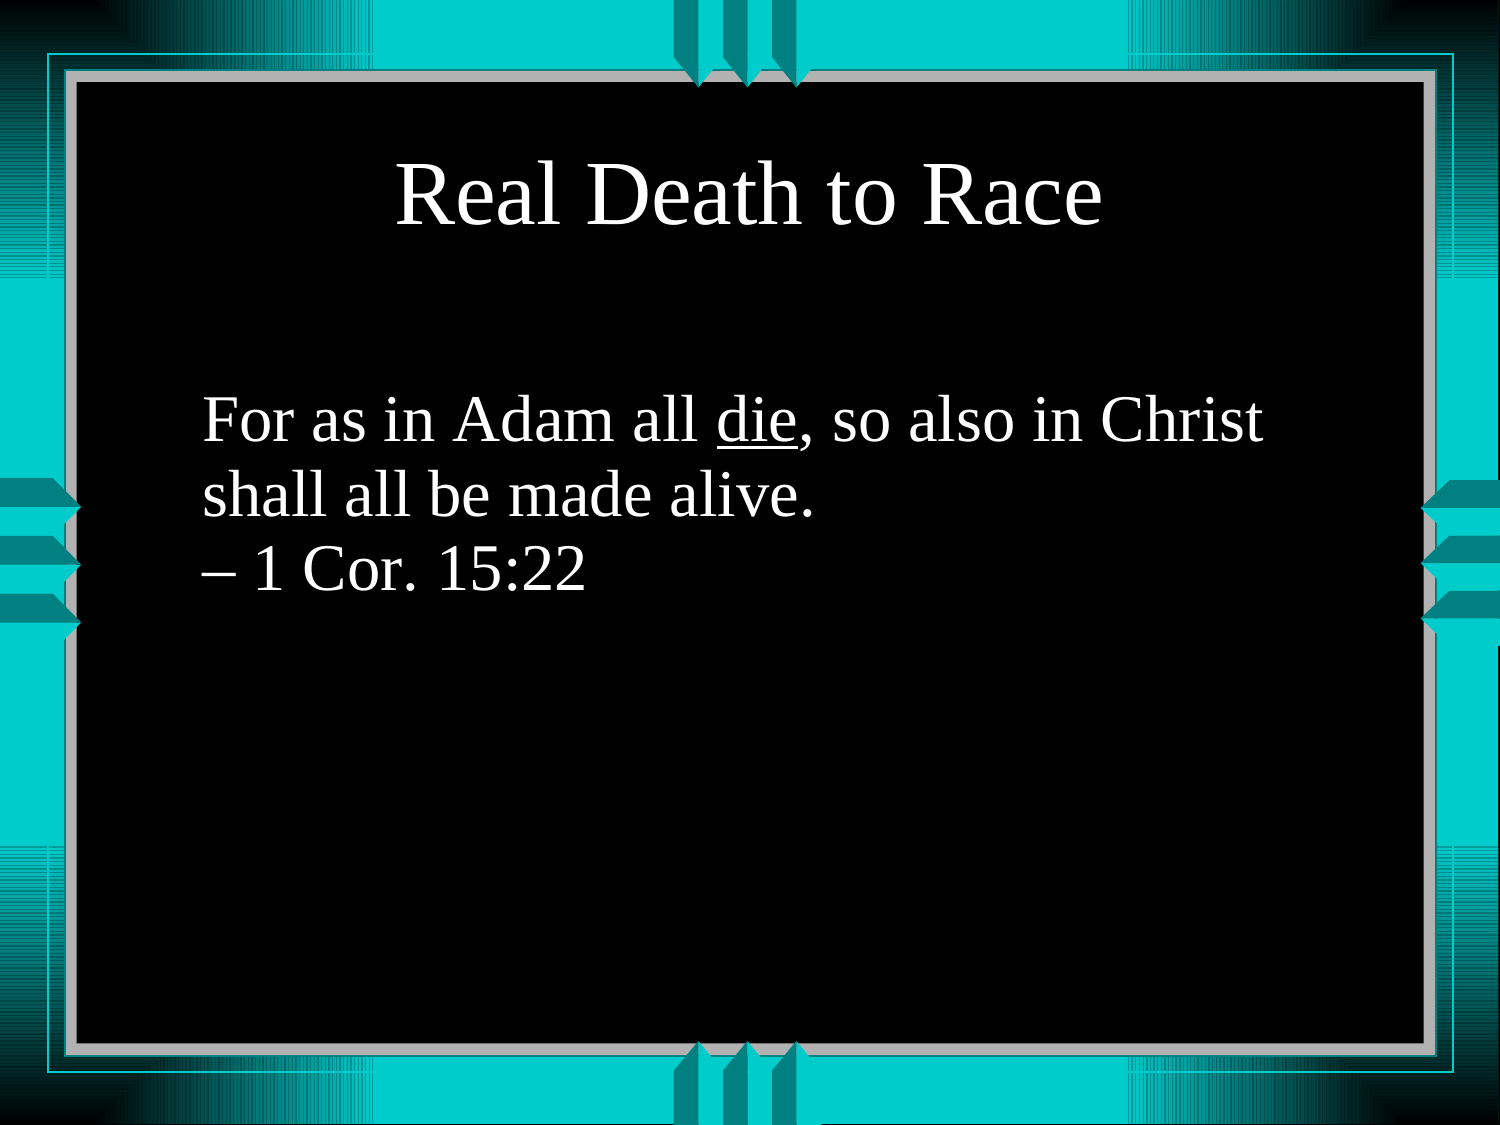

# Real Death to Race
For as in Adam all die, so also in Christ shall all be made alive.
– 1 Cor. 15:22